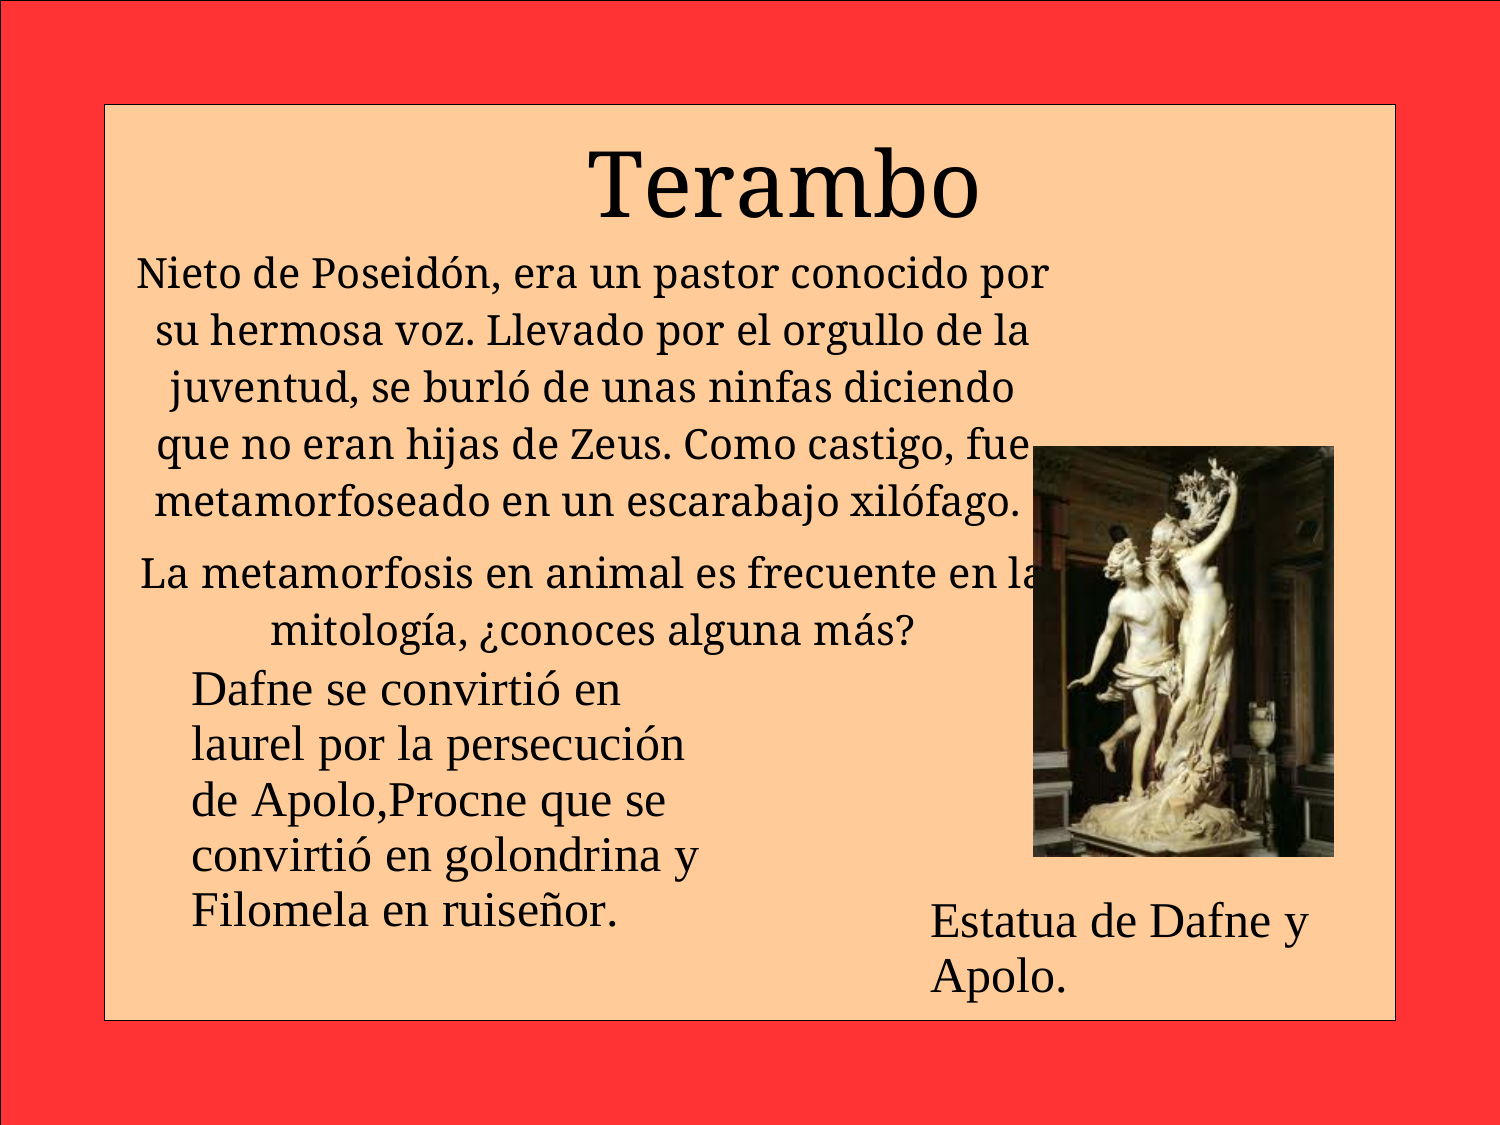

# Terambo
Nieto de Poseidón, era un pastor conocido por su hermosa voz. Llevado por el orgullo de la juventud, se burló de unas ninfas diciendo que no eran hijas de Zeus. Como castigo, fue metamorfoseado en un escarabajo xilófago.
La metamorfosis en animal es frecuente en la mitología, ¿conoces alguna más?
Dafne se convirtió en laurel por la persecución de Apolo,Procne que se convirtió en golondrina y Filomela en ruiseñor.
Estatua de Dafne y Apolo.